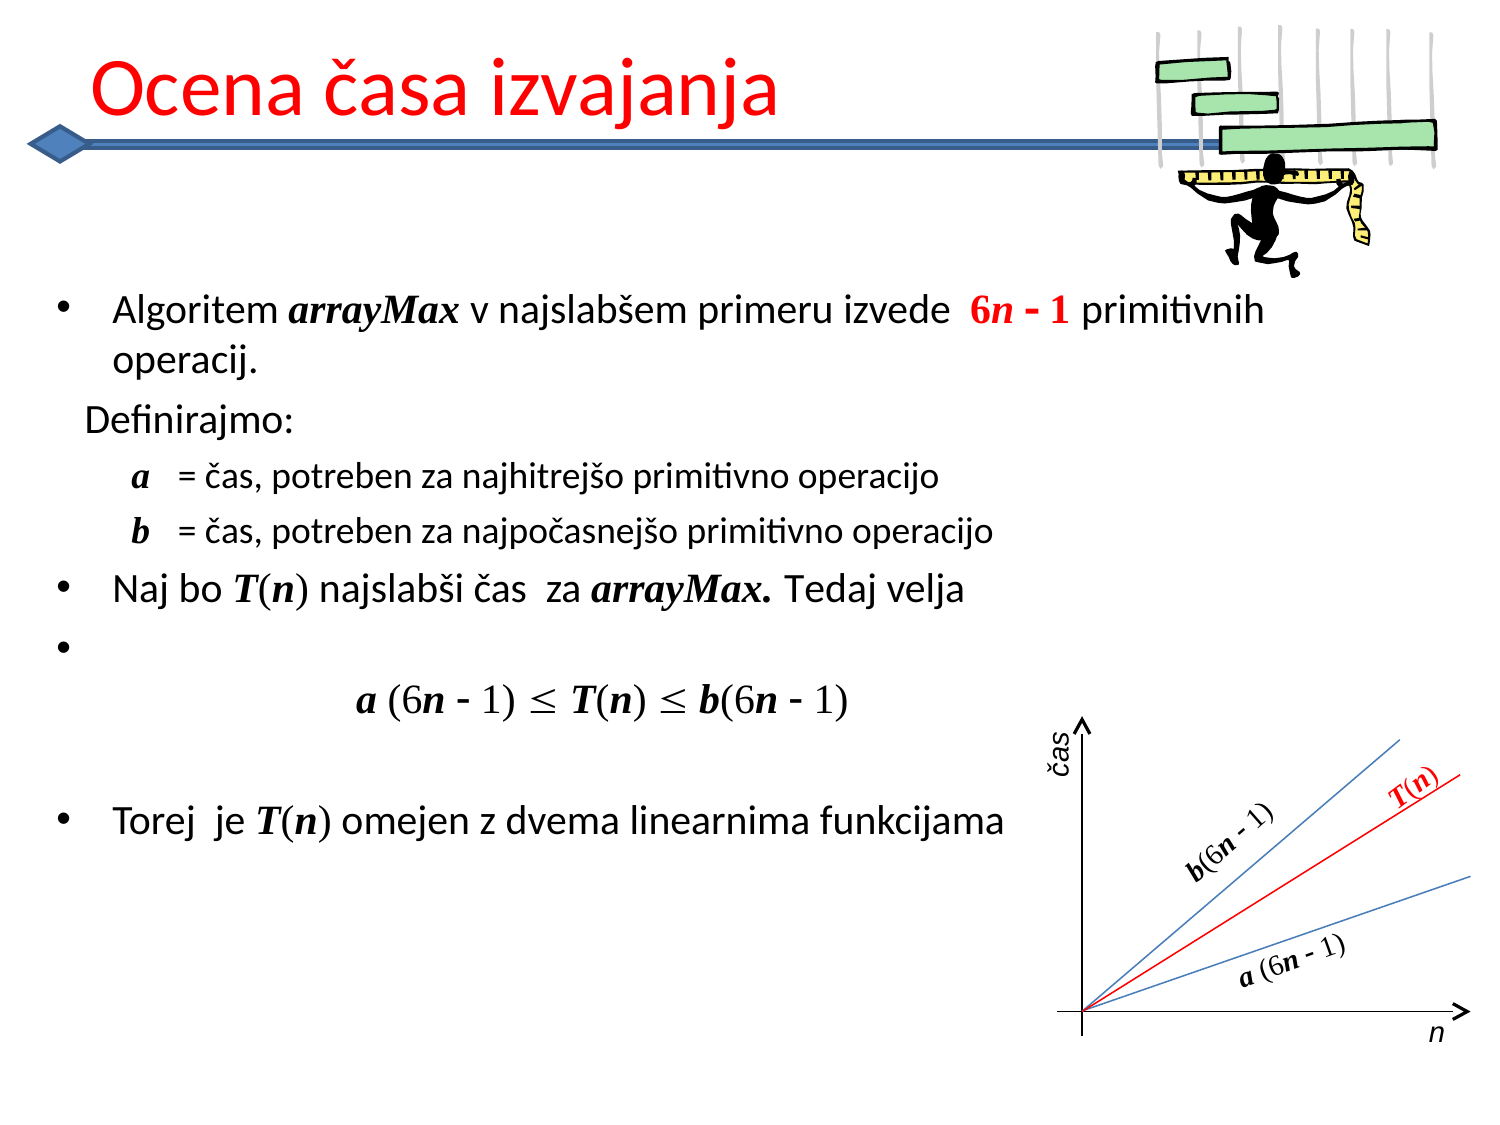

# Ocena časa izvajanja
Algoritem arrayMax v najslabšem primeru izvede 6n  1 primitivnih operacij.
 Definirajmo:
a	= čas, potreben za najhitrejšo primitivno operacijo
b 	= čas, potreben za najpočasnejšo primitivno operacijo
Naj bo T(n) najslabši čas za arrayMax. Tedaj velja
		a (6n  1)  T(n)  b(6n  1)
Torej je T(n) omejen z dvema linearnima funkcijama
čas
b(6n  1)
a (6n  1)
n
T(n)